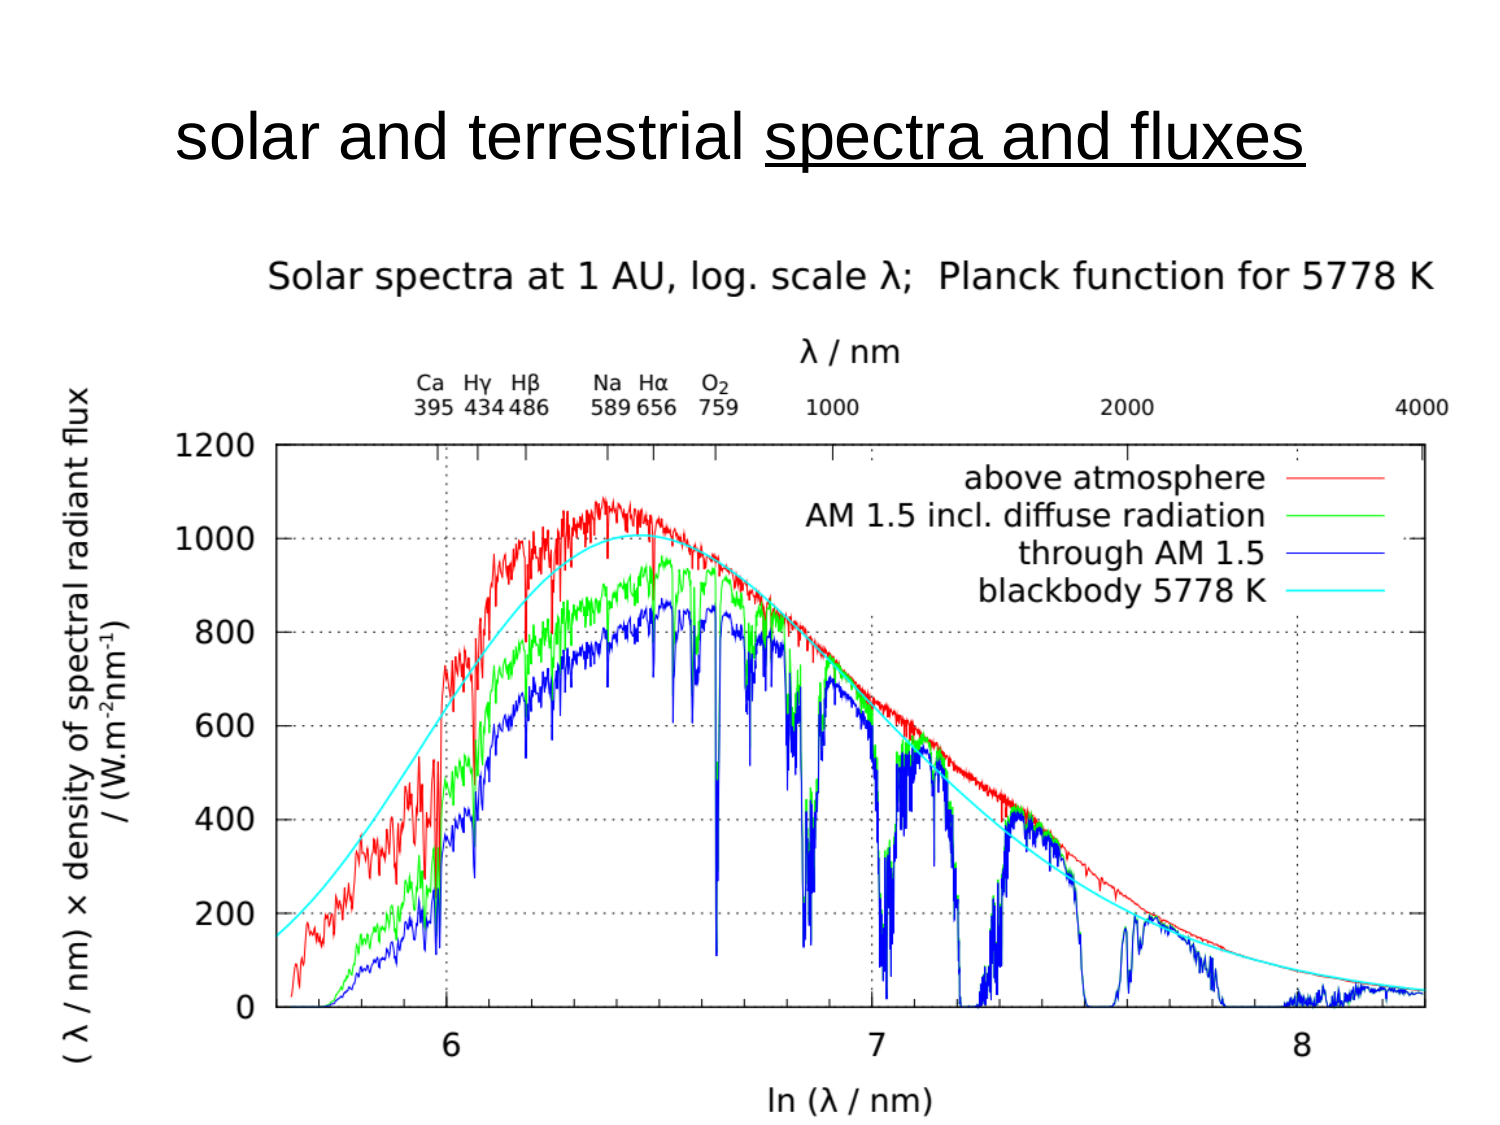

# solar and terrestrial spectra and fluxes